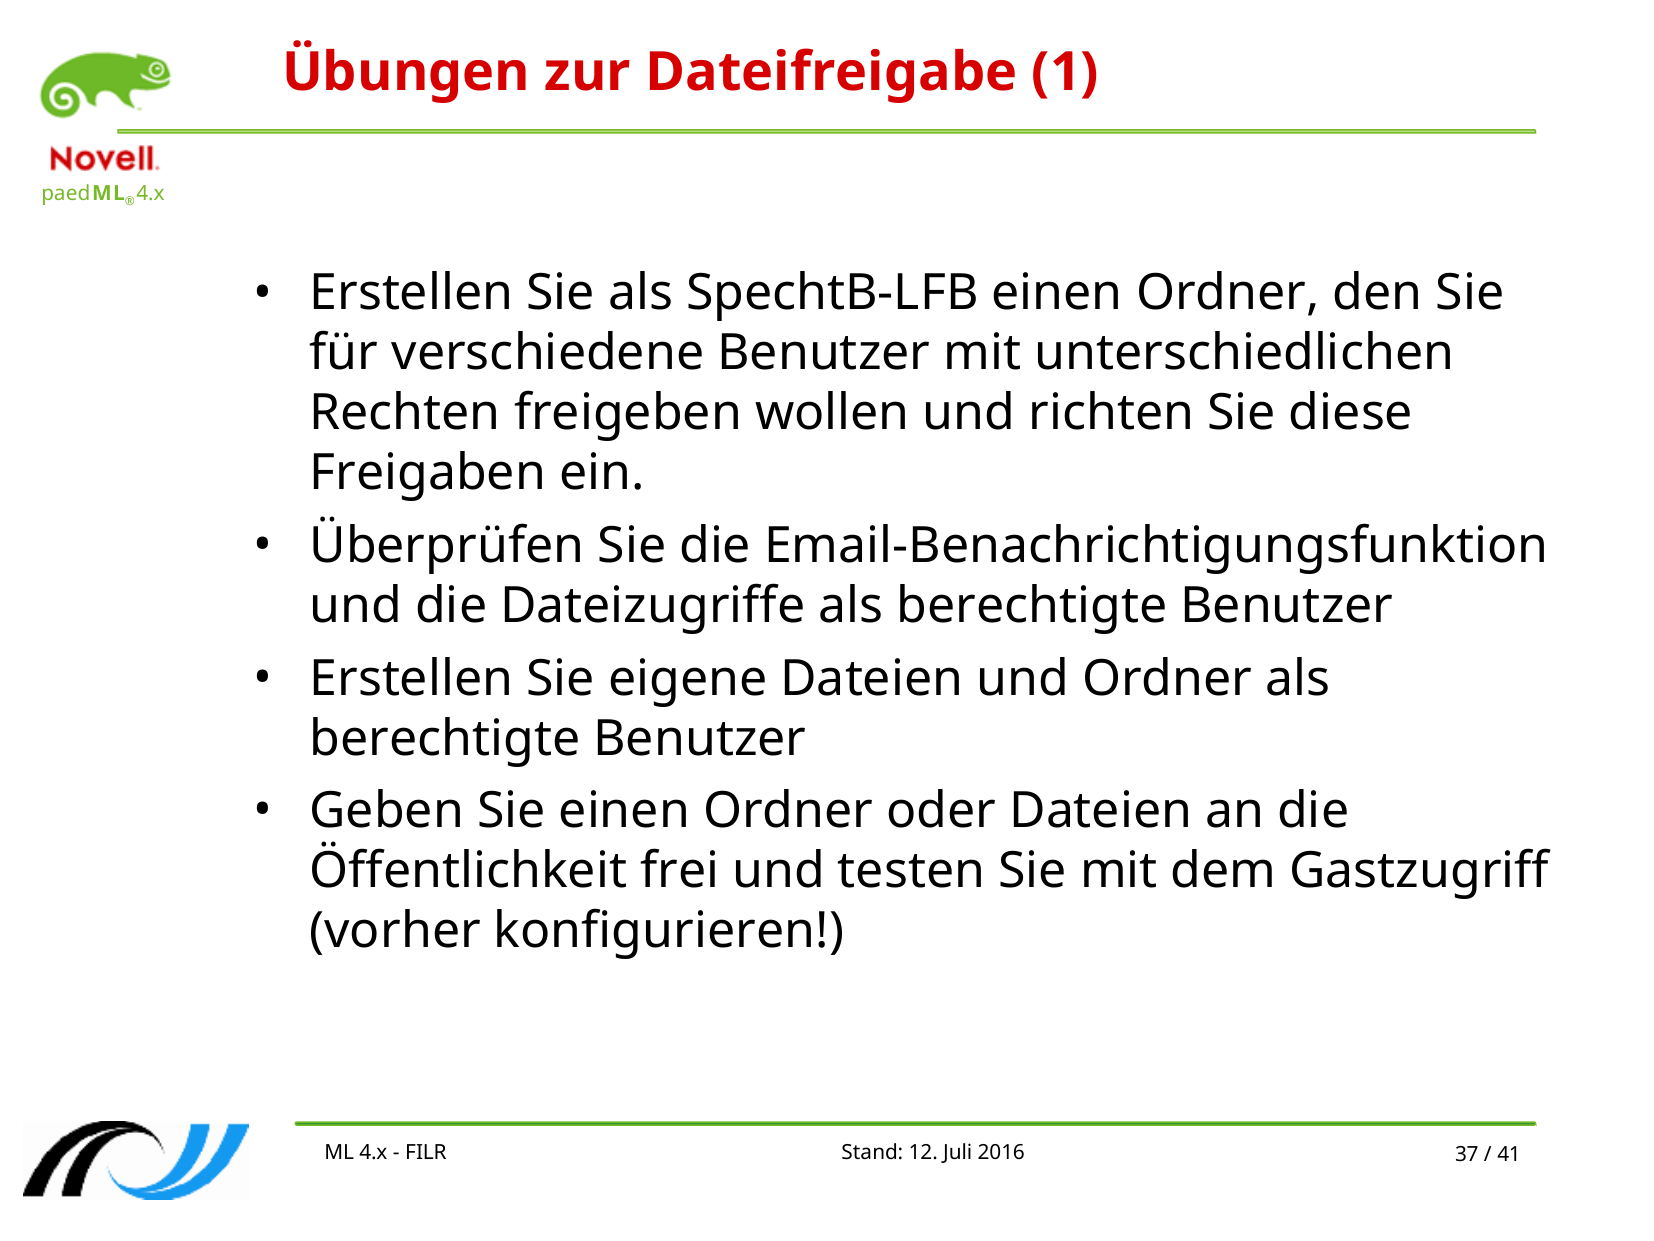

# Übungen zur Dateifreigabe (1)
Erstellen Sie als SpechtB-LFB einen Ordner, den Sie für verschiedene Benutzer mit unterschiedlichen Rechten freigeben wollen und richten Sie diese Freigaben ein.
Überprüfen Sie die Email-Benachrichtigungsfunktion und die Dateizugriffe als berechtigte Benutzer
Erstellen Sie eigene Dateien und Ordner als berechtigte Benutzer
Geben Sie einen Ordner oder Dateien an die Öffentlichkeit frei und testen Sie mit dem Gastzugriff (vorher konfigurieren!)
ML 4.x - FILR
12. Juli 2016
37